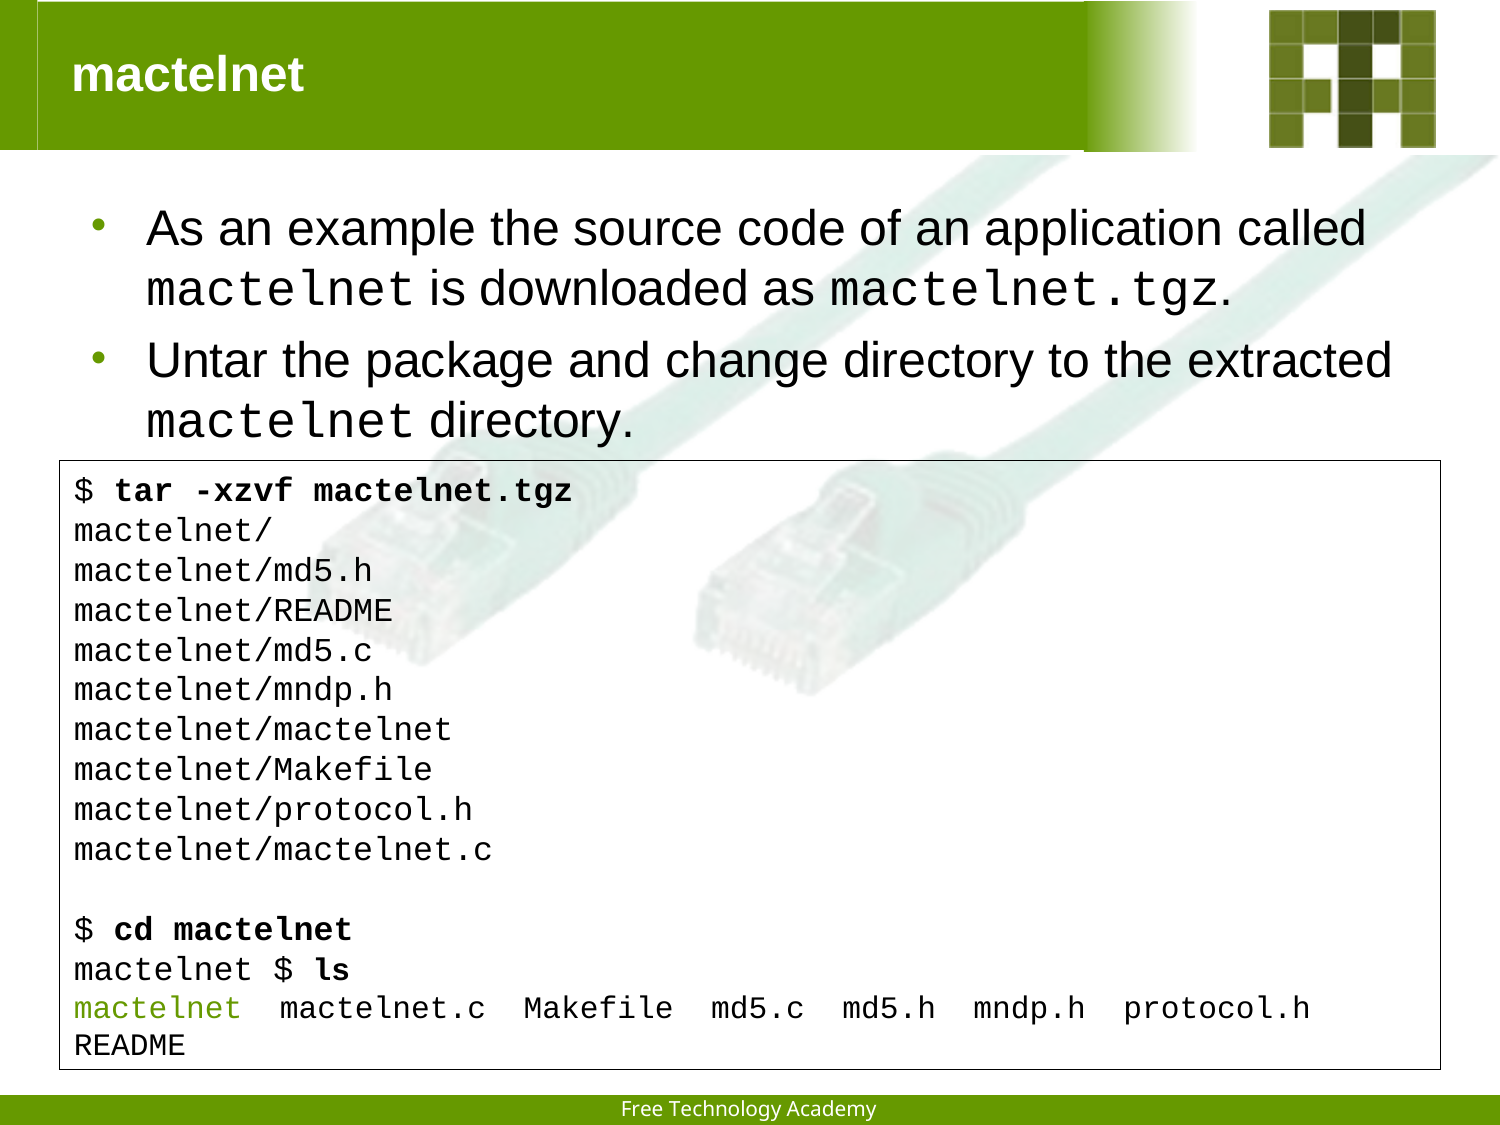

# mactelnet
As an example the source code of an application called mactelnet is downloaded as mactelnet.tgz.
Untar the package and change directory to the extracted mactelnet directory.
$ tar -xzvf mactelnet.tgz
mactelnet/
mactelnet/md5.h
mactelnet/README
mactelnet/md5.c
mactelnet/mndp.h
mactelnet/mactelnet
mactelnet/Makefile
mactelnet/protocol.h
mactelnet/mactelnet.c
$ cd mactelnet
mactelnet $ ls
mactelnet mactelnet.c Makefile md5.c md5.h mndp.h protocol.h README